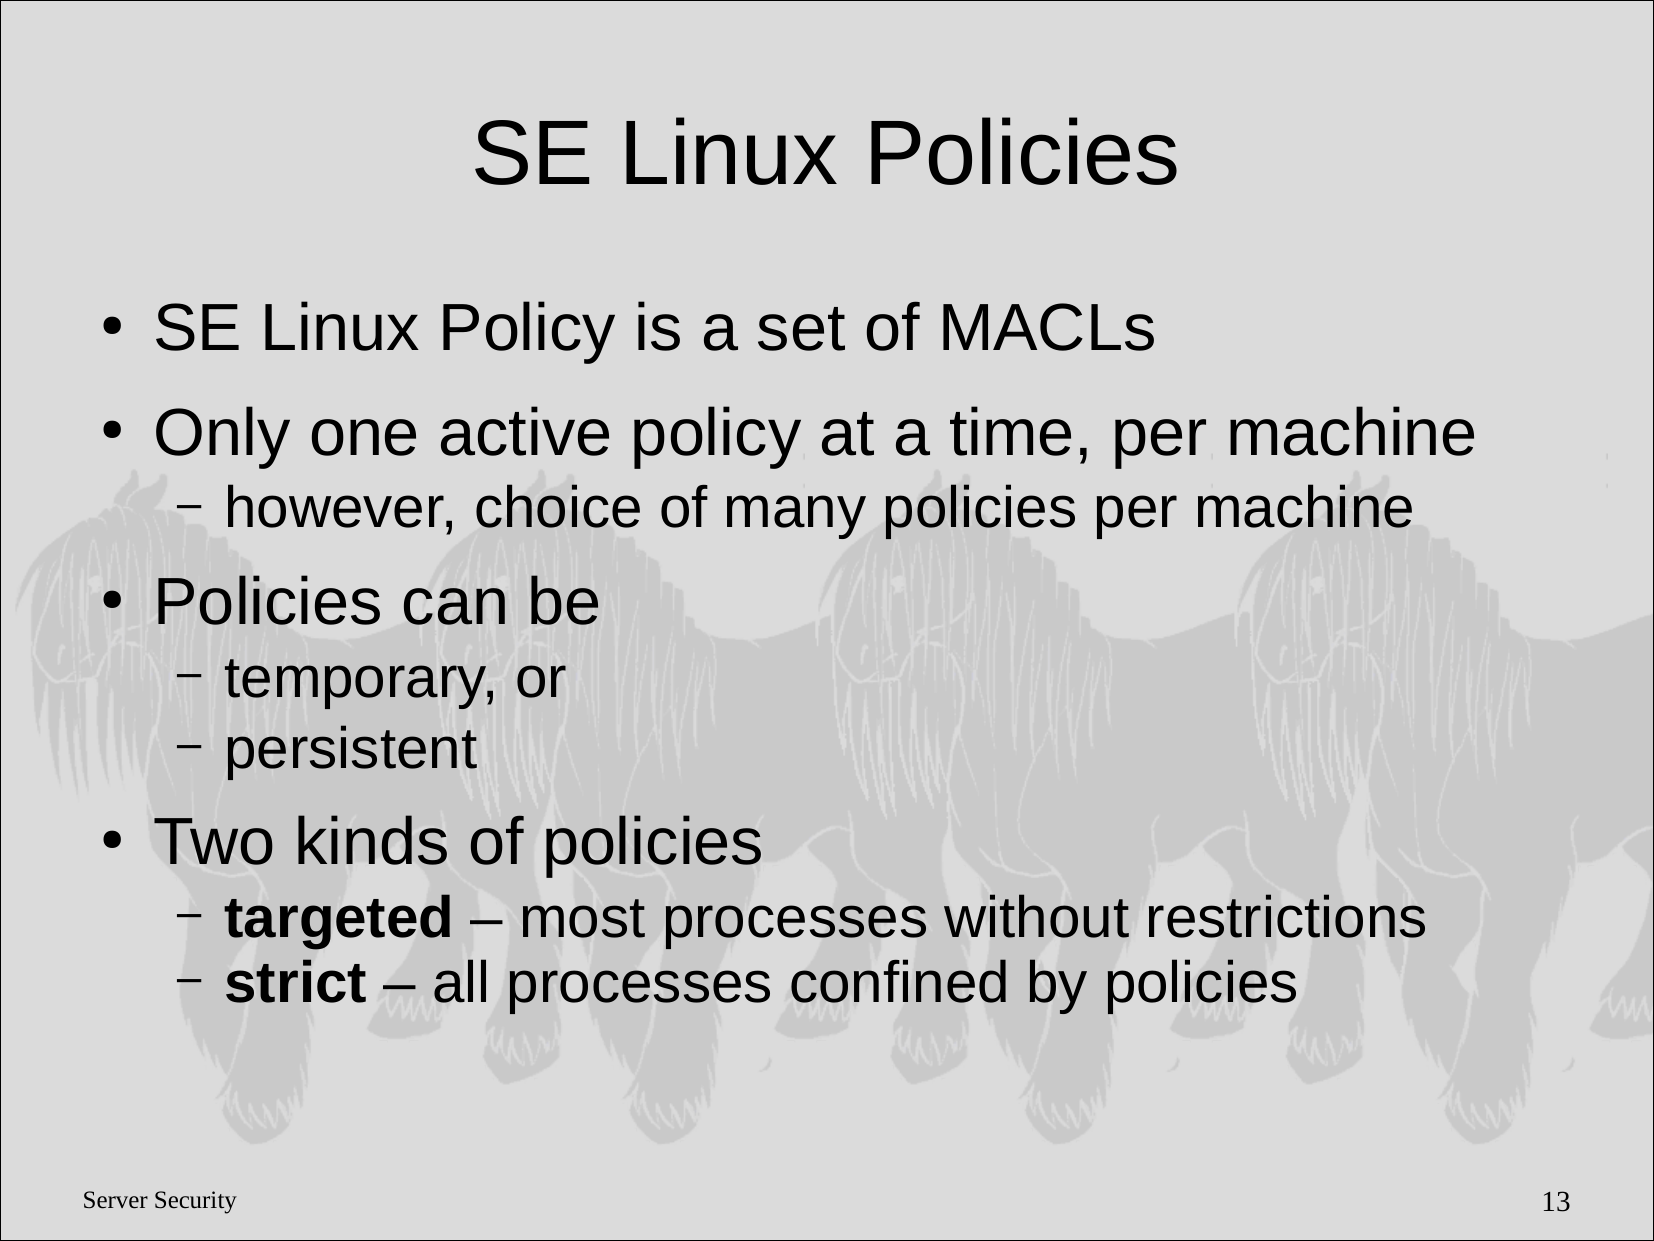

# SE Linux Policies
SE Linux Policy is a set of MACLs
Only one active policy at a time, per machine
however, choice of many policies per machine
Policies can be
temporary, or
persistent
Two kinds of policies
targeted – most processes without restrictions
strict – all processes confined by policies